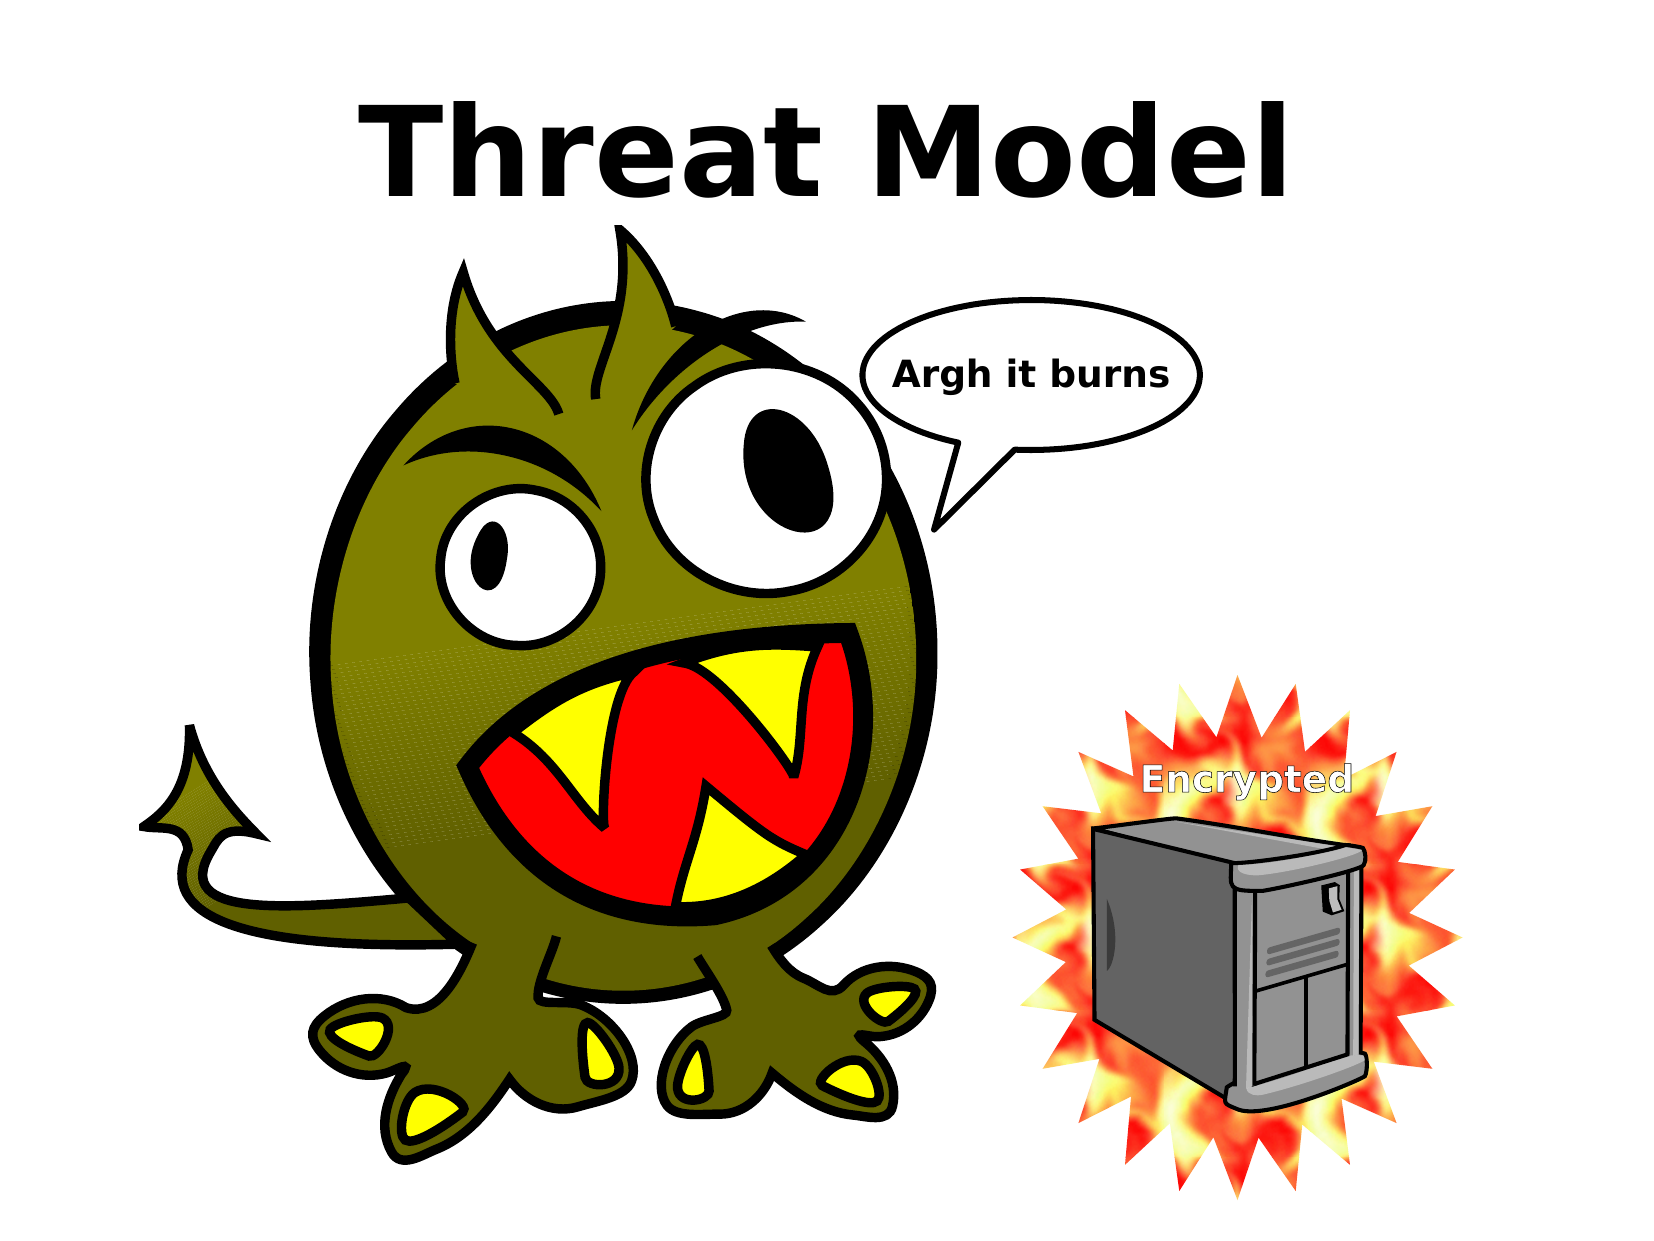

# Threat Model
Argh it burns
Encrypted